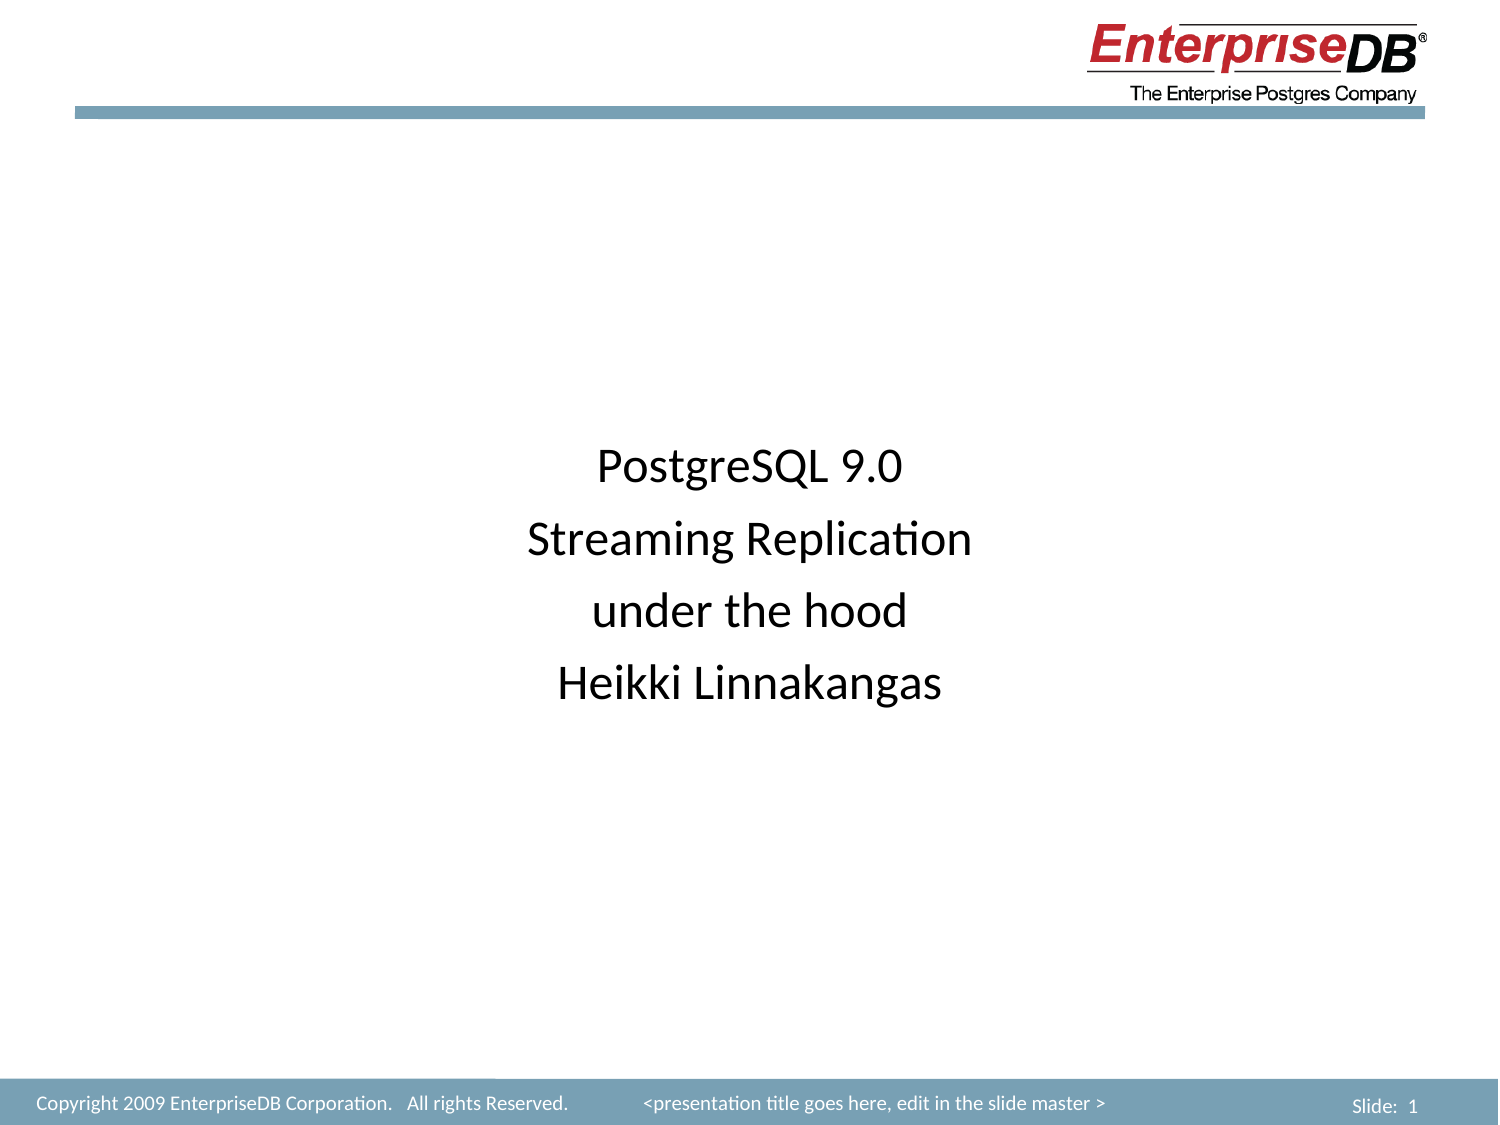

#
PostgreSQL 9.0
Streaming Replication
under the hood
Heikki Linnakangas